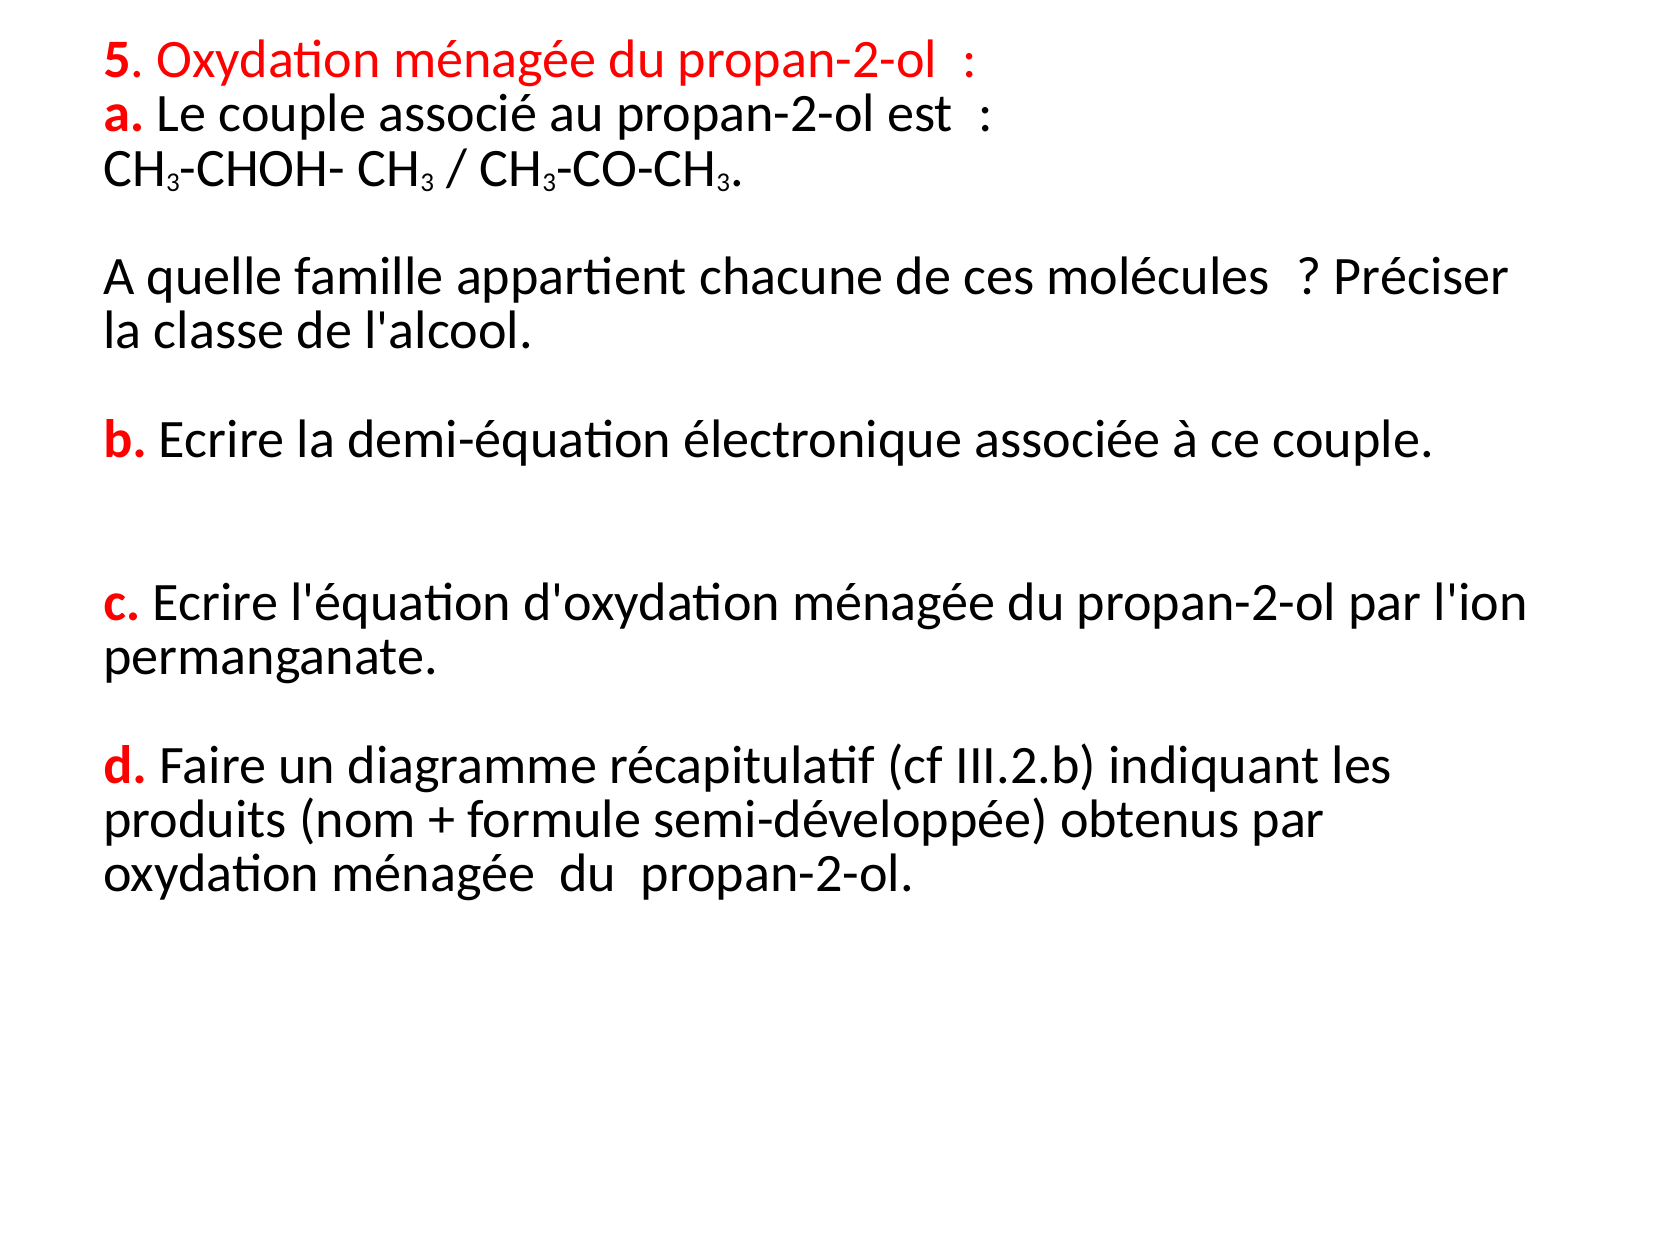

5. Oxydation ménagée du propan-2-ol  :
a. Le couple associé au propan-2-ol est  :
CH3-CHOH- CH3 / CH3-CO-CH3.
A quelle famille appartient chacune de ces molécules  ? Préciser la classe de l'alcool.
b. Ecrire la demi-équation électronique associée à ce couple.
c. Ecrire l'équation d'oxydation ménagée du propan-2-ol par l'ion permanganate.
d. Faire un diagramme récapitulatif (cf III.2.b) indiquant les produits (nom + formule semi-développée) obtenus par oxydation ménagée du propan-2-ol.